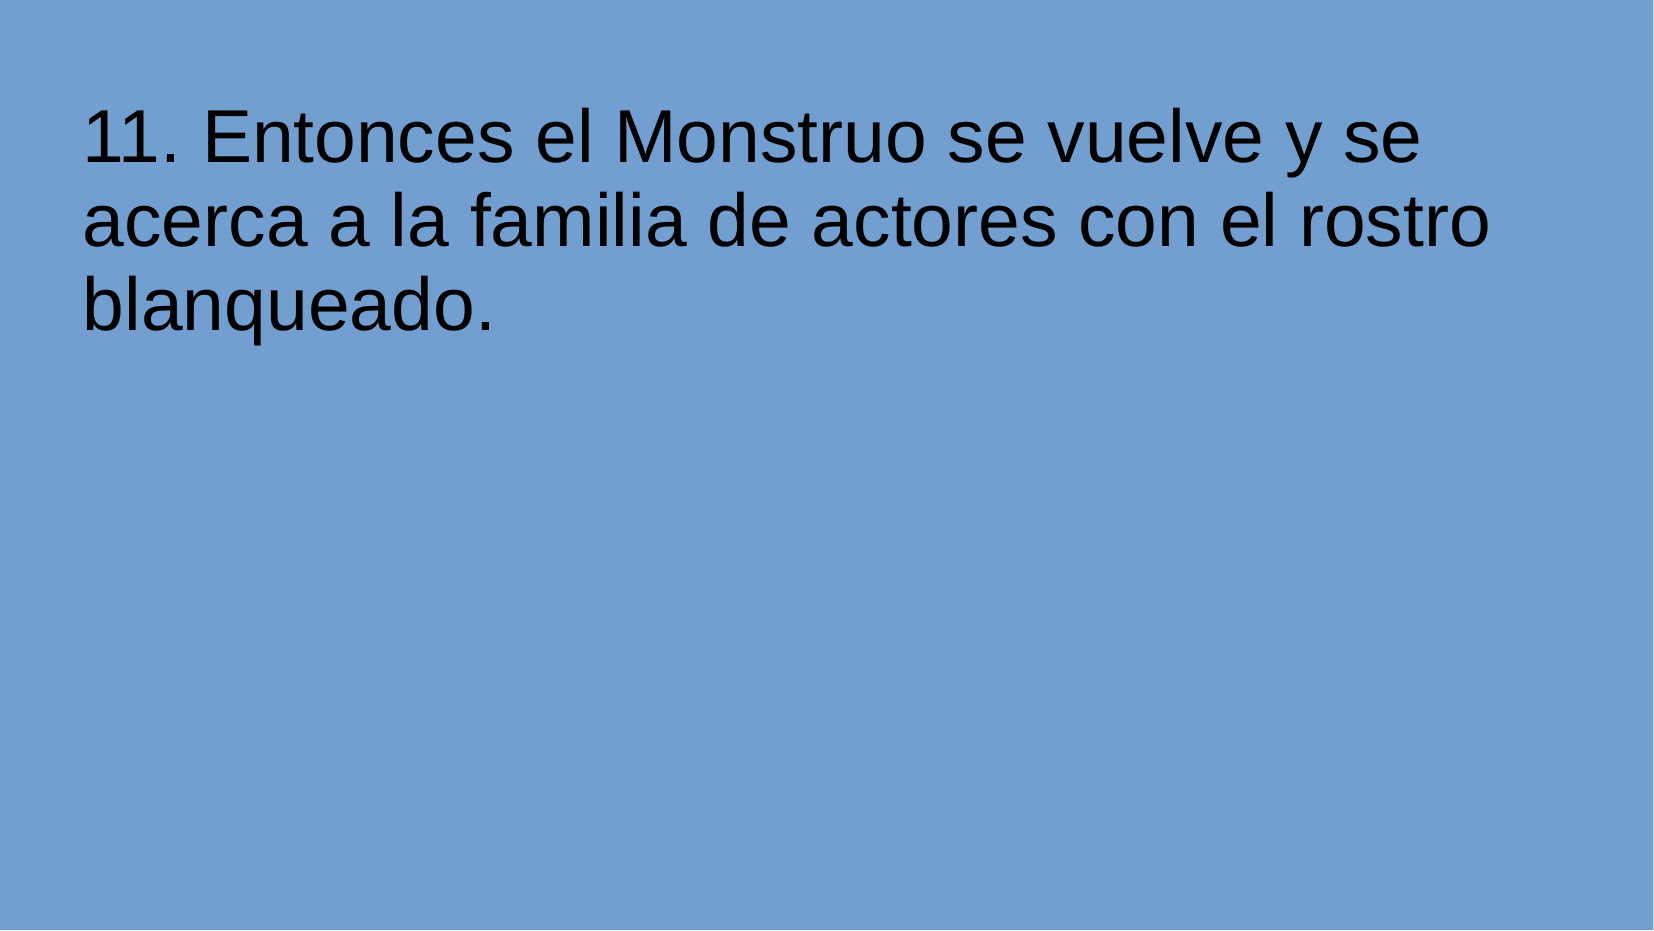

# 11. Entonces el Monstruo se vuelve y se acerca a la familia de actores con el rostro blanqueado.